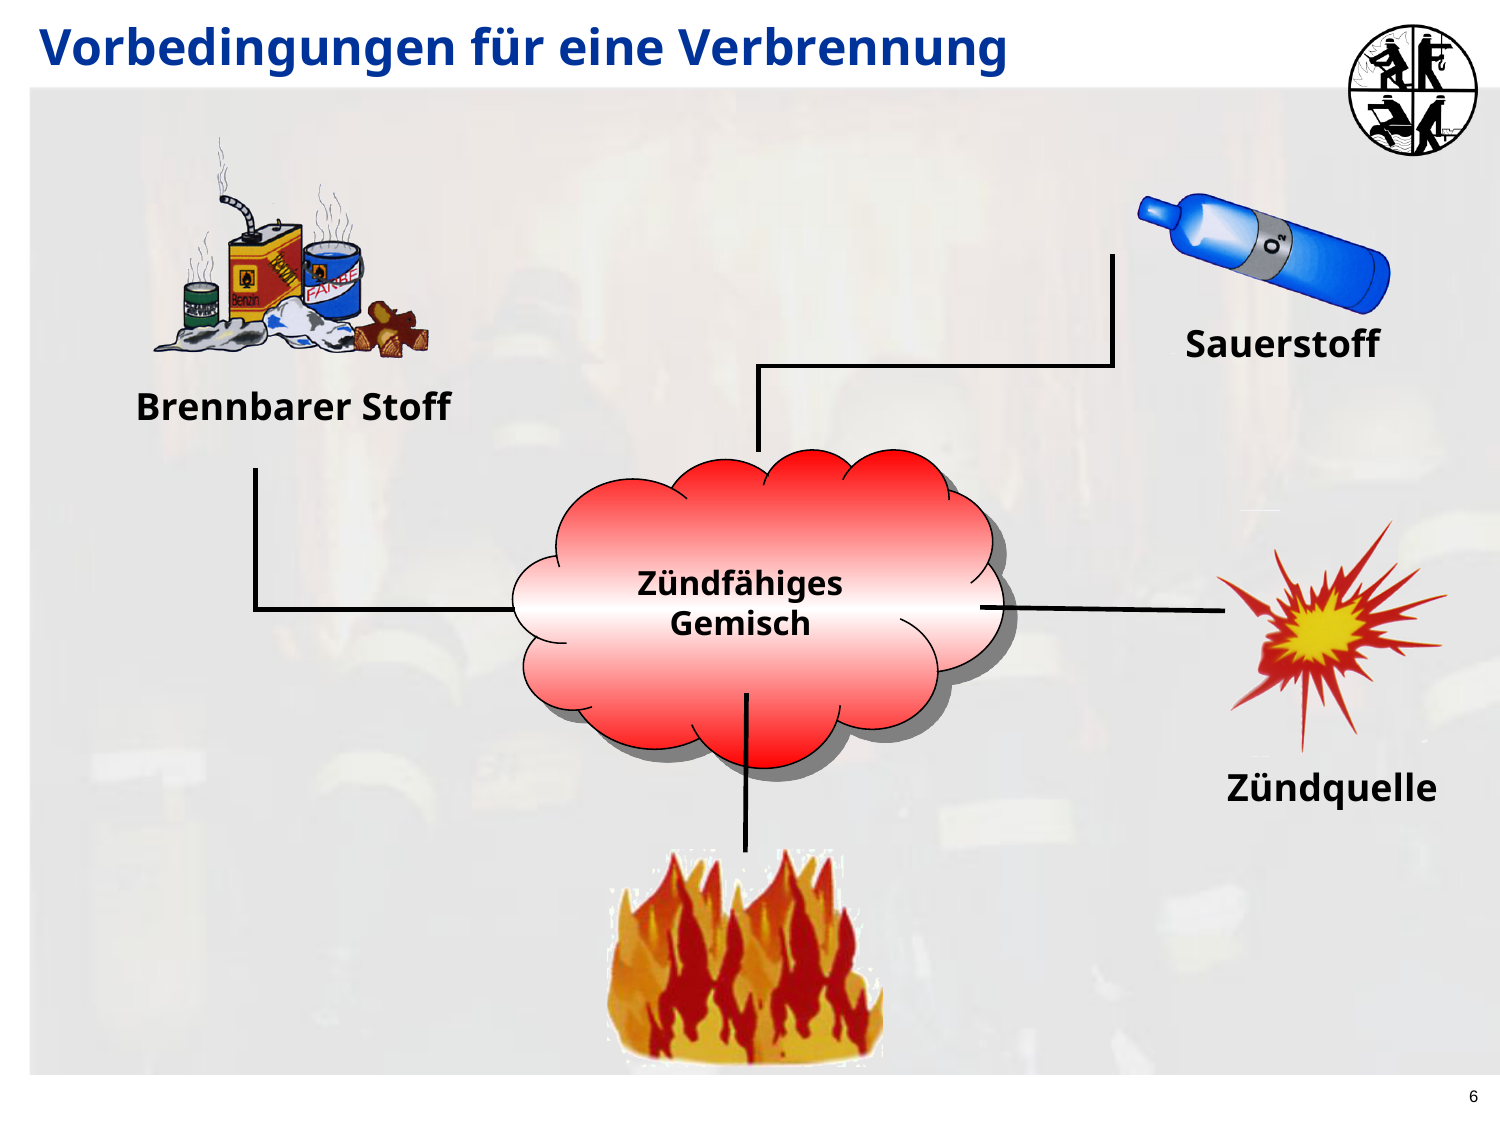

# Vorbedingungen für eine Verbrennung
Brennbarer Stoff
Sauerstoff
Zündfähiges
Gemisch
Zündquelle